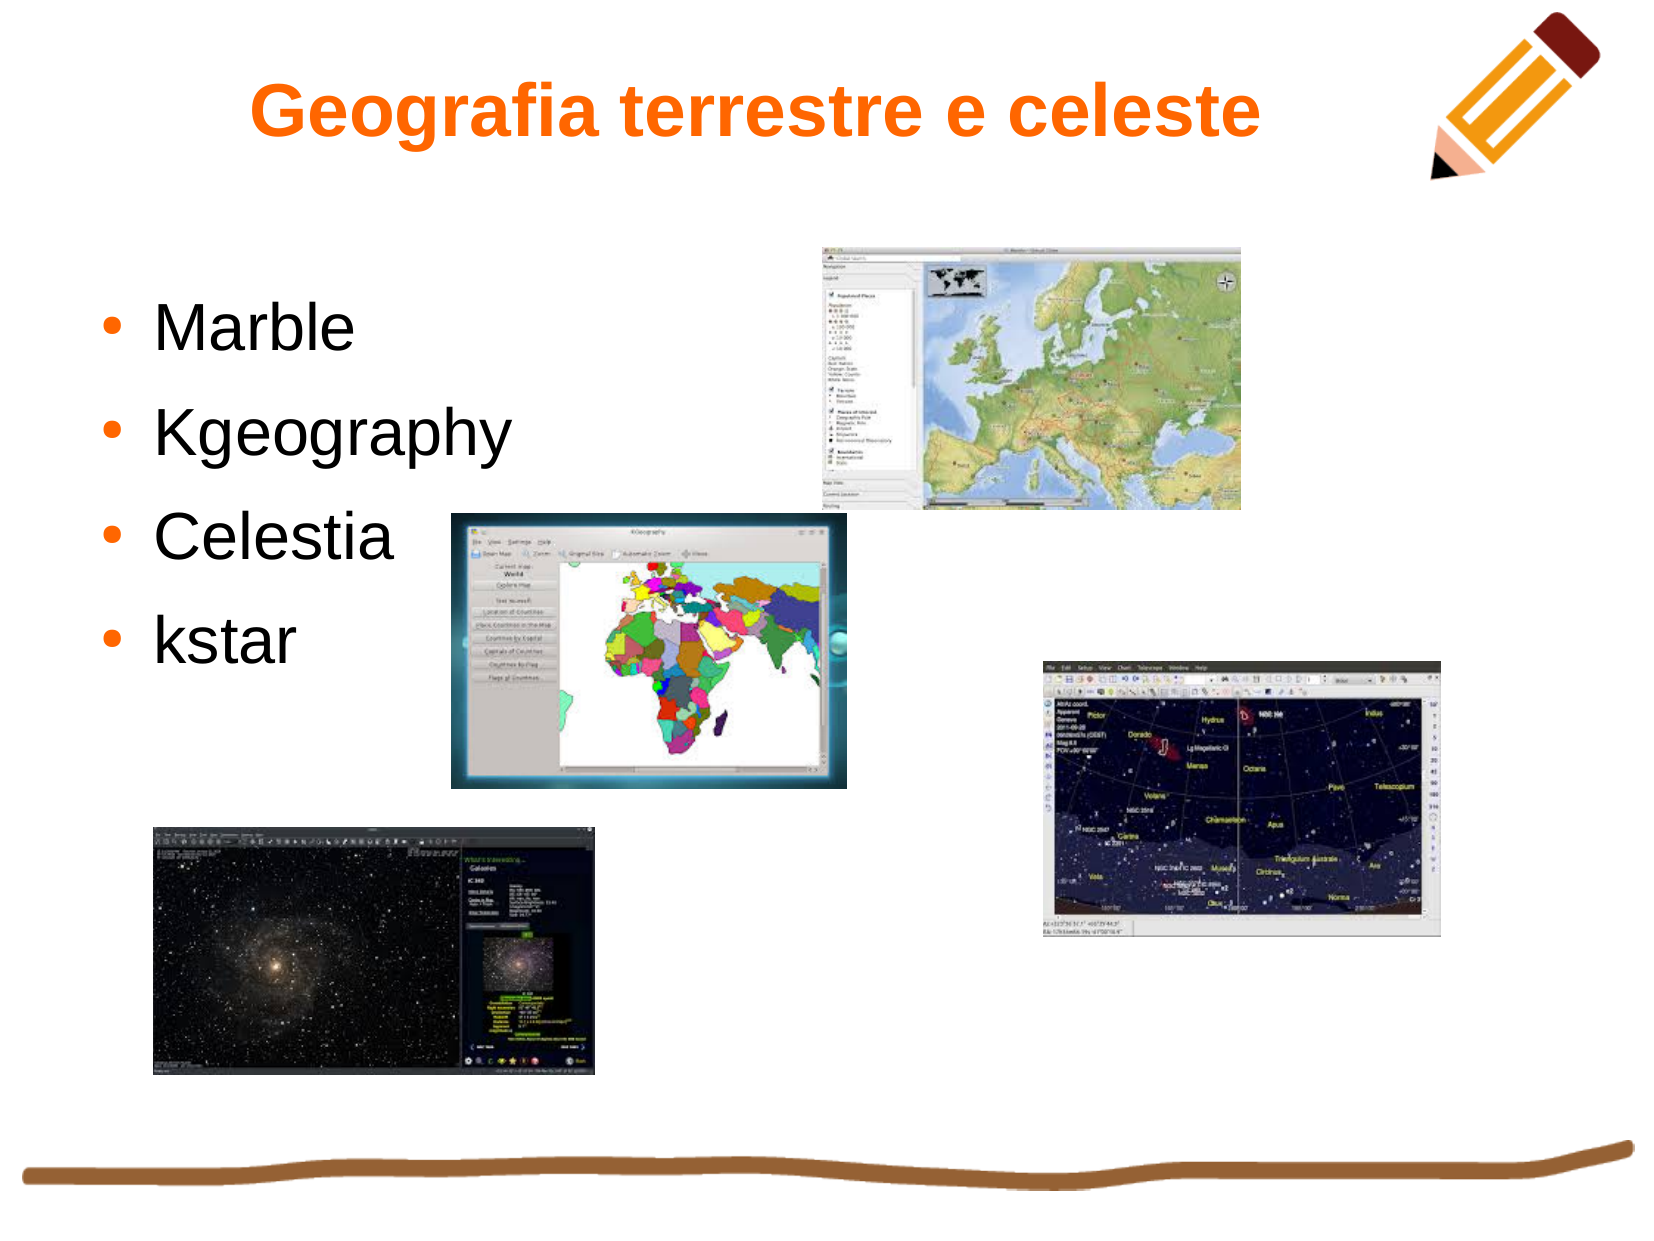

# Geografia terrestre e celeste
Marble
Kgeography
Celestia
kstar